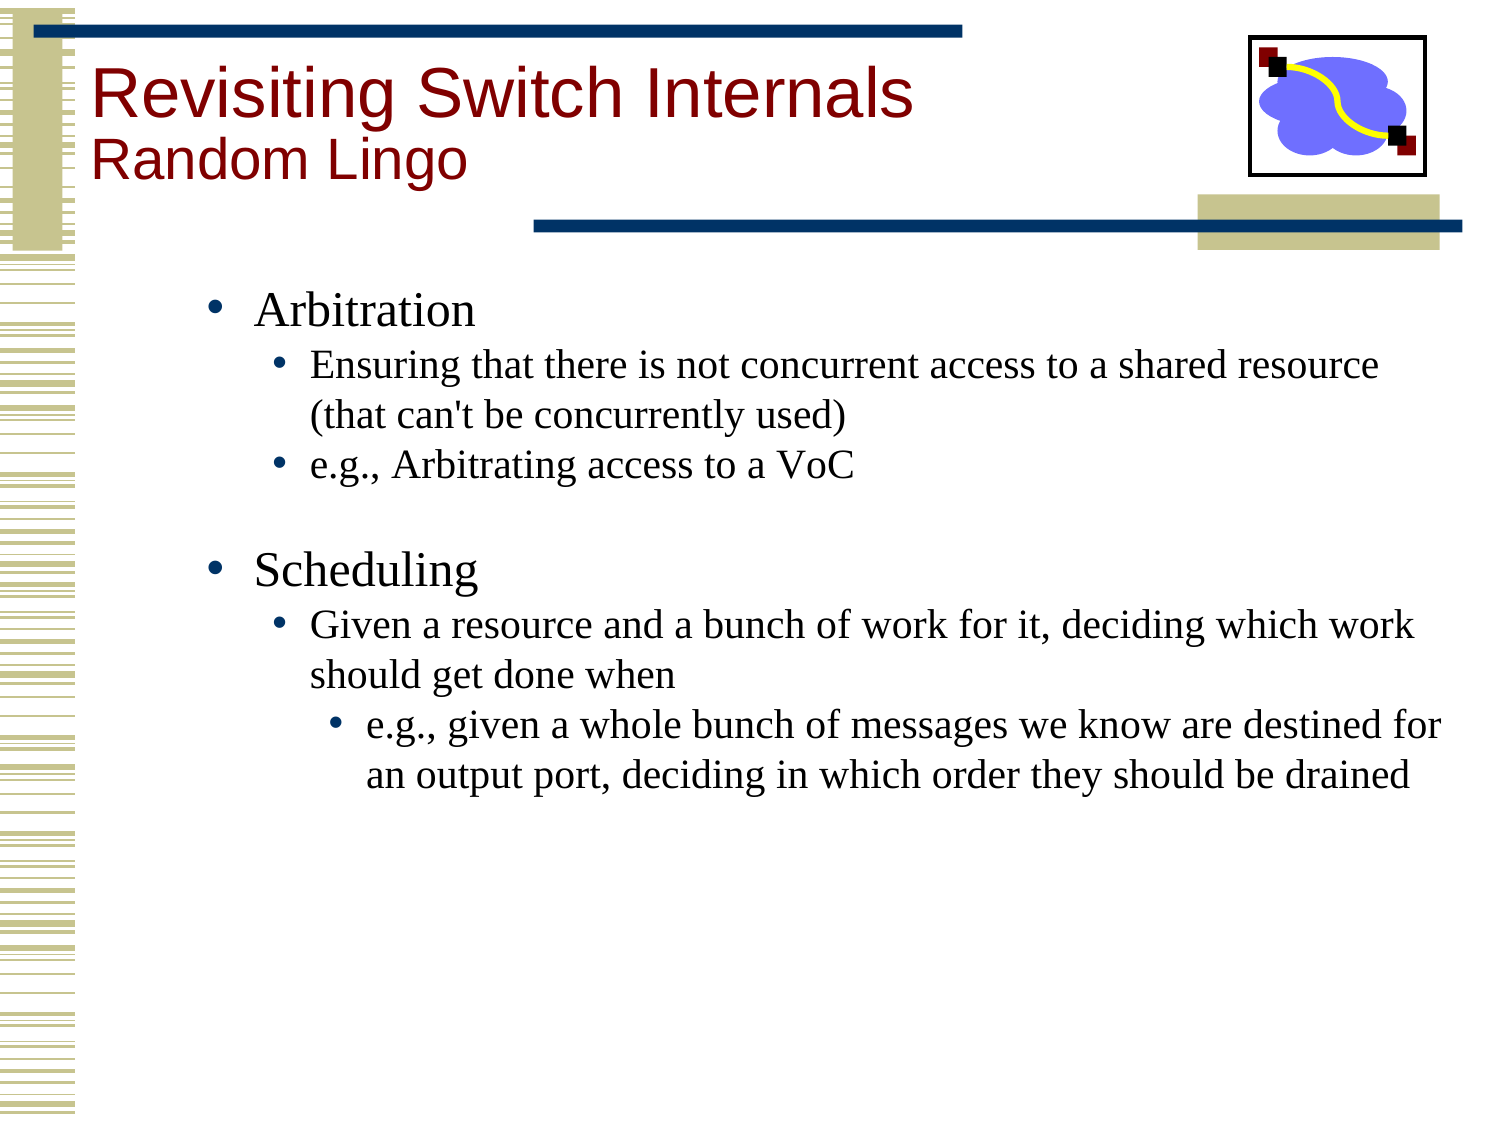

# Revisiting Switch Internals Random Lingo
Arbitration
Ensuring that there is not concurrent access to a shared resource (that can't be concurrently used)
e.g., Arbitrating access to a VoC
Scheduling
Given a resource and a bunch of work for it, deciding which work should get done when
e.g., given a whole bunch of messages we know are destined for an output port, deciding in which order they should be drained